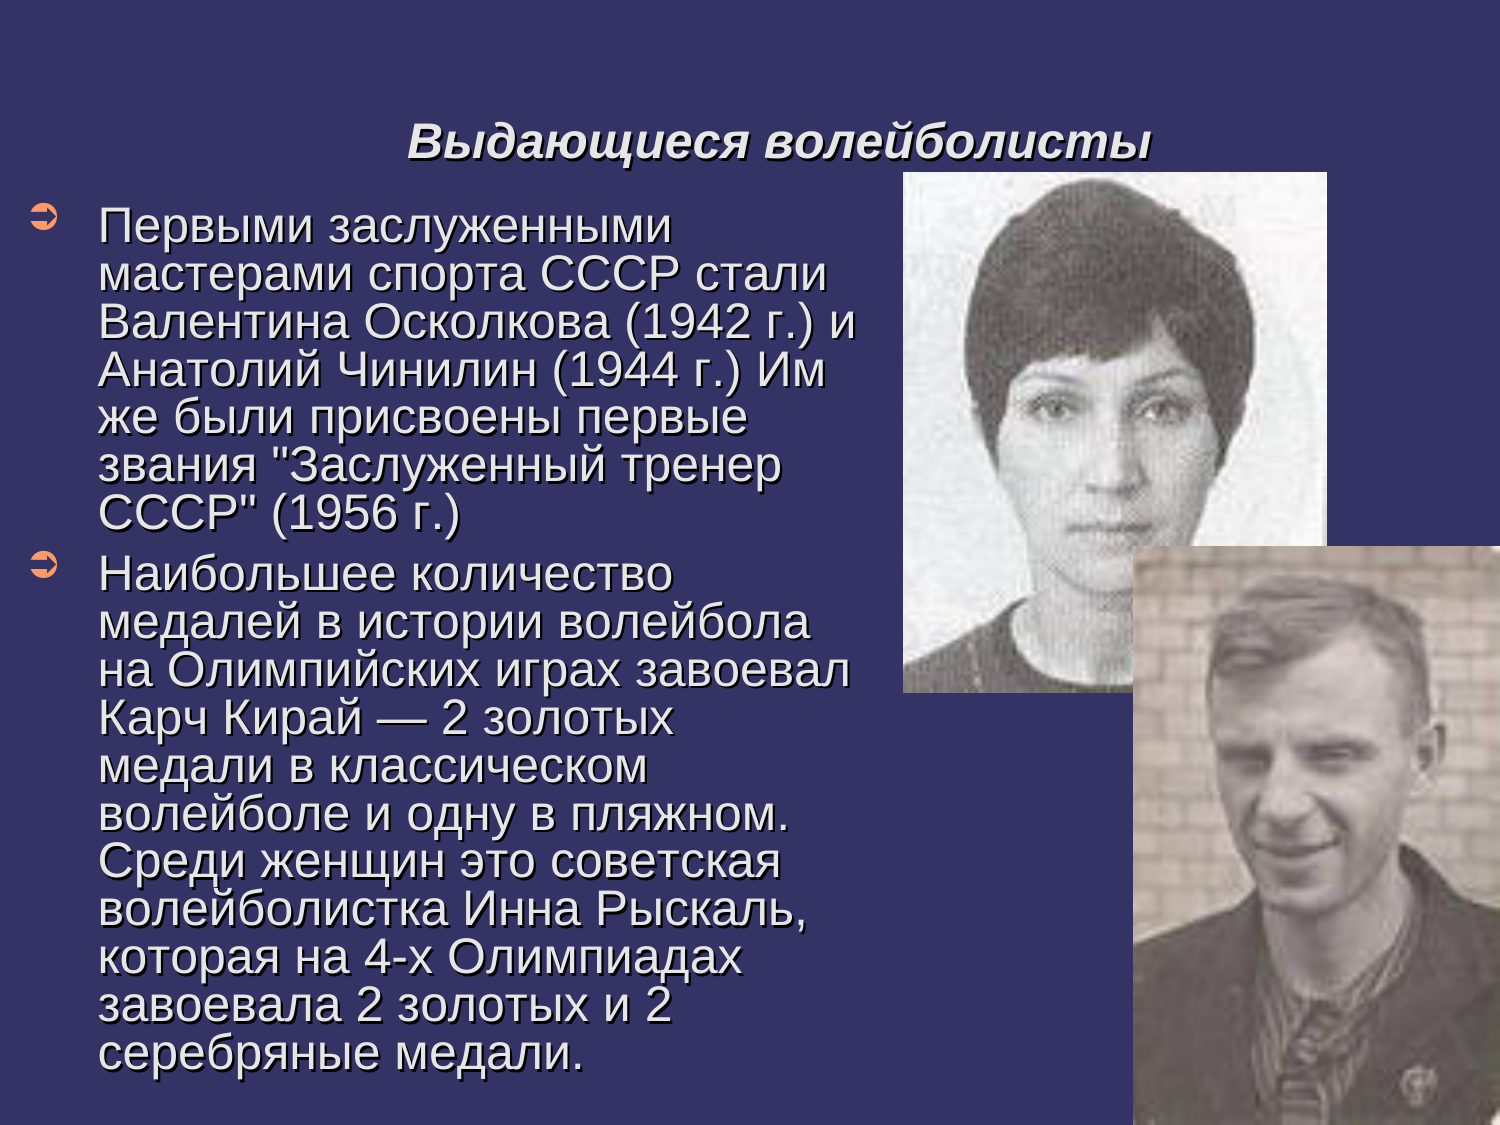

# Выдающиеся волейболисты
Первыми заслуженными мастерами спорта СССР стали Валентина Осколкова (1942 г.) и Анатолий Чинилин (1944 г.) Им же были присвоены первые звания "Заслуженный тренер СССР" (1956 г.)
Наибольшее количество медалей в истории волейбола на Олимпийских играх завоевал Карч Кирай — 2 золотых медали в классическом волейболе и одну в пляжном. Среди женщин это советская волейболистка Инна Рыскаль, которая на 4-х Олимпиадах завоевала 2 золотых и 2 серебряные медали.